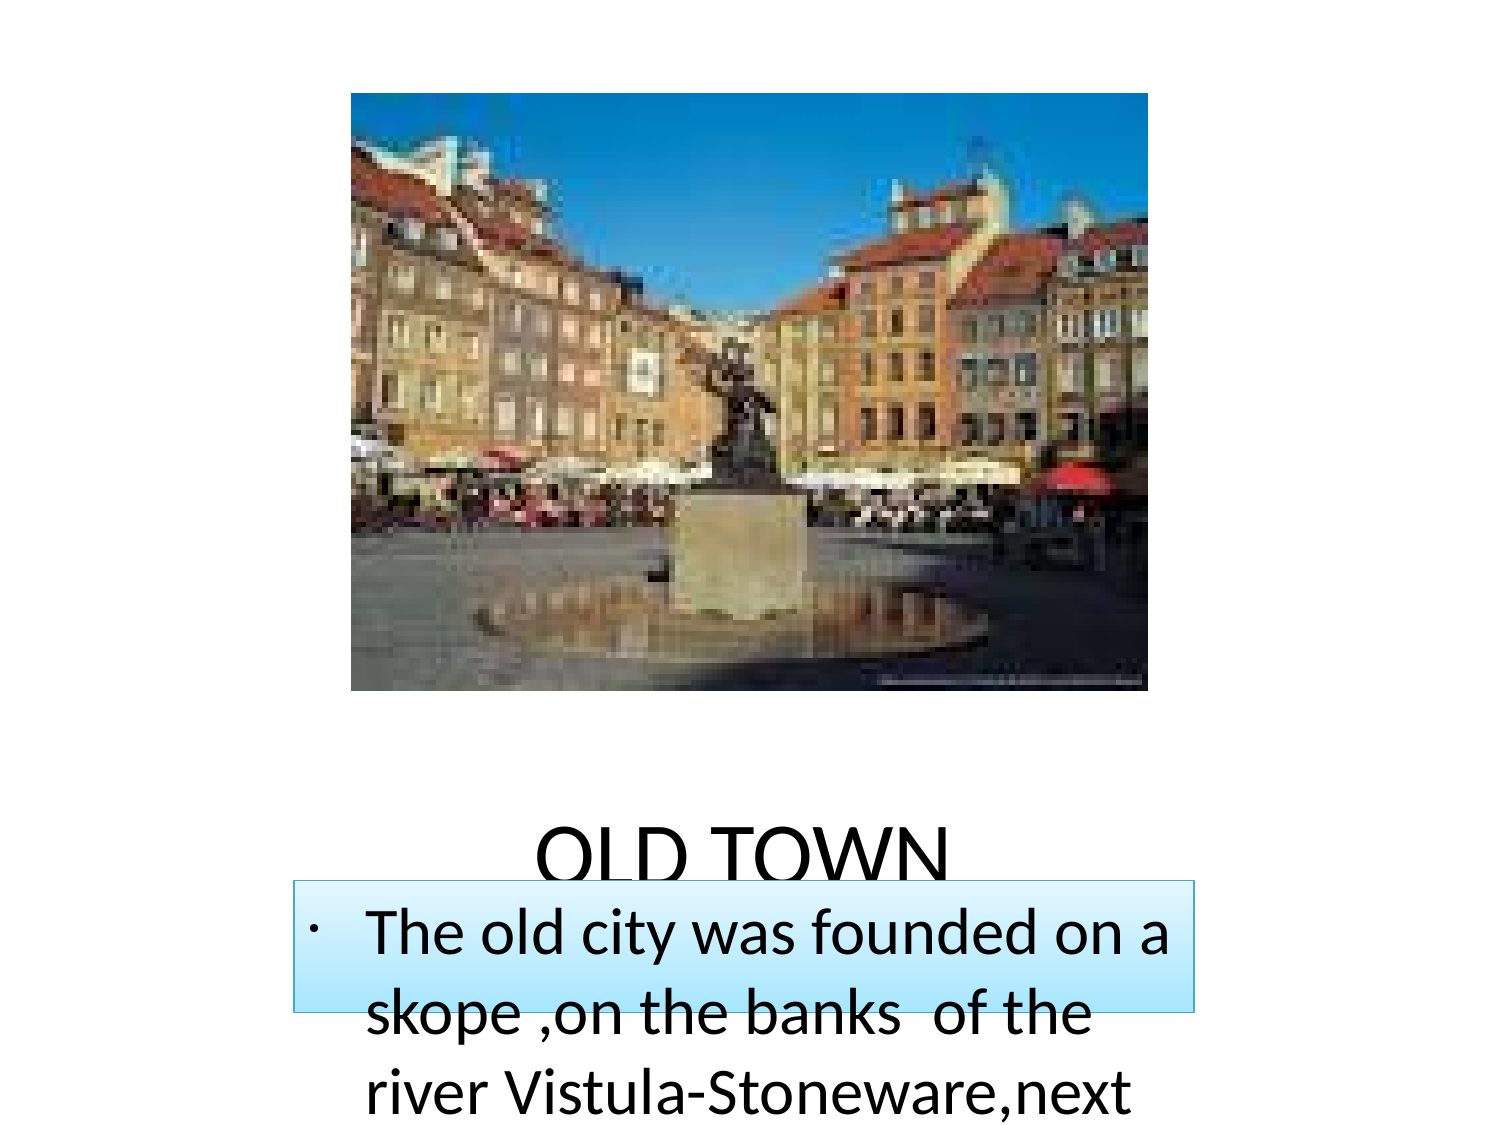

# OLD TOWN
The old city was founded on a skope ,on the banks of the river Vistula-Stoneware,next to the caste princes of Mazovia built a few years earlier at the oldest of the Royal Castle,the oldest of the current urban center is Warsaw, which is a compact team of history architecture